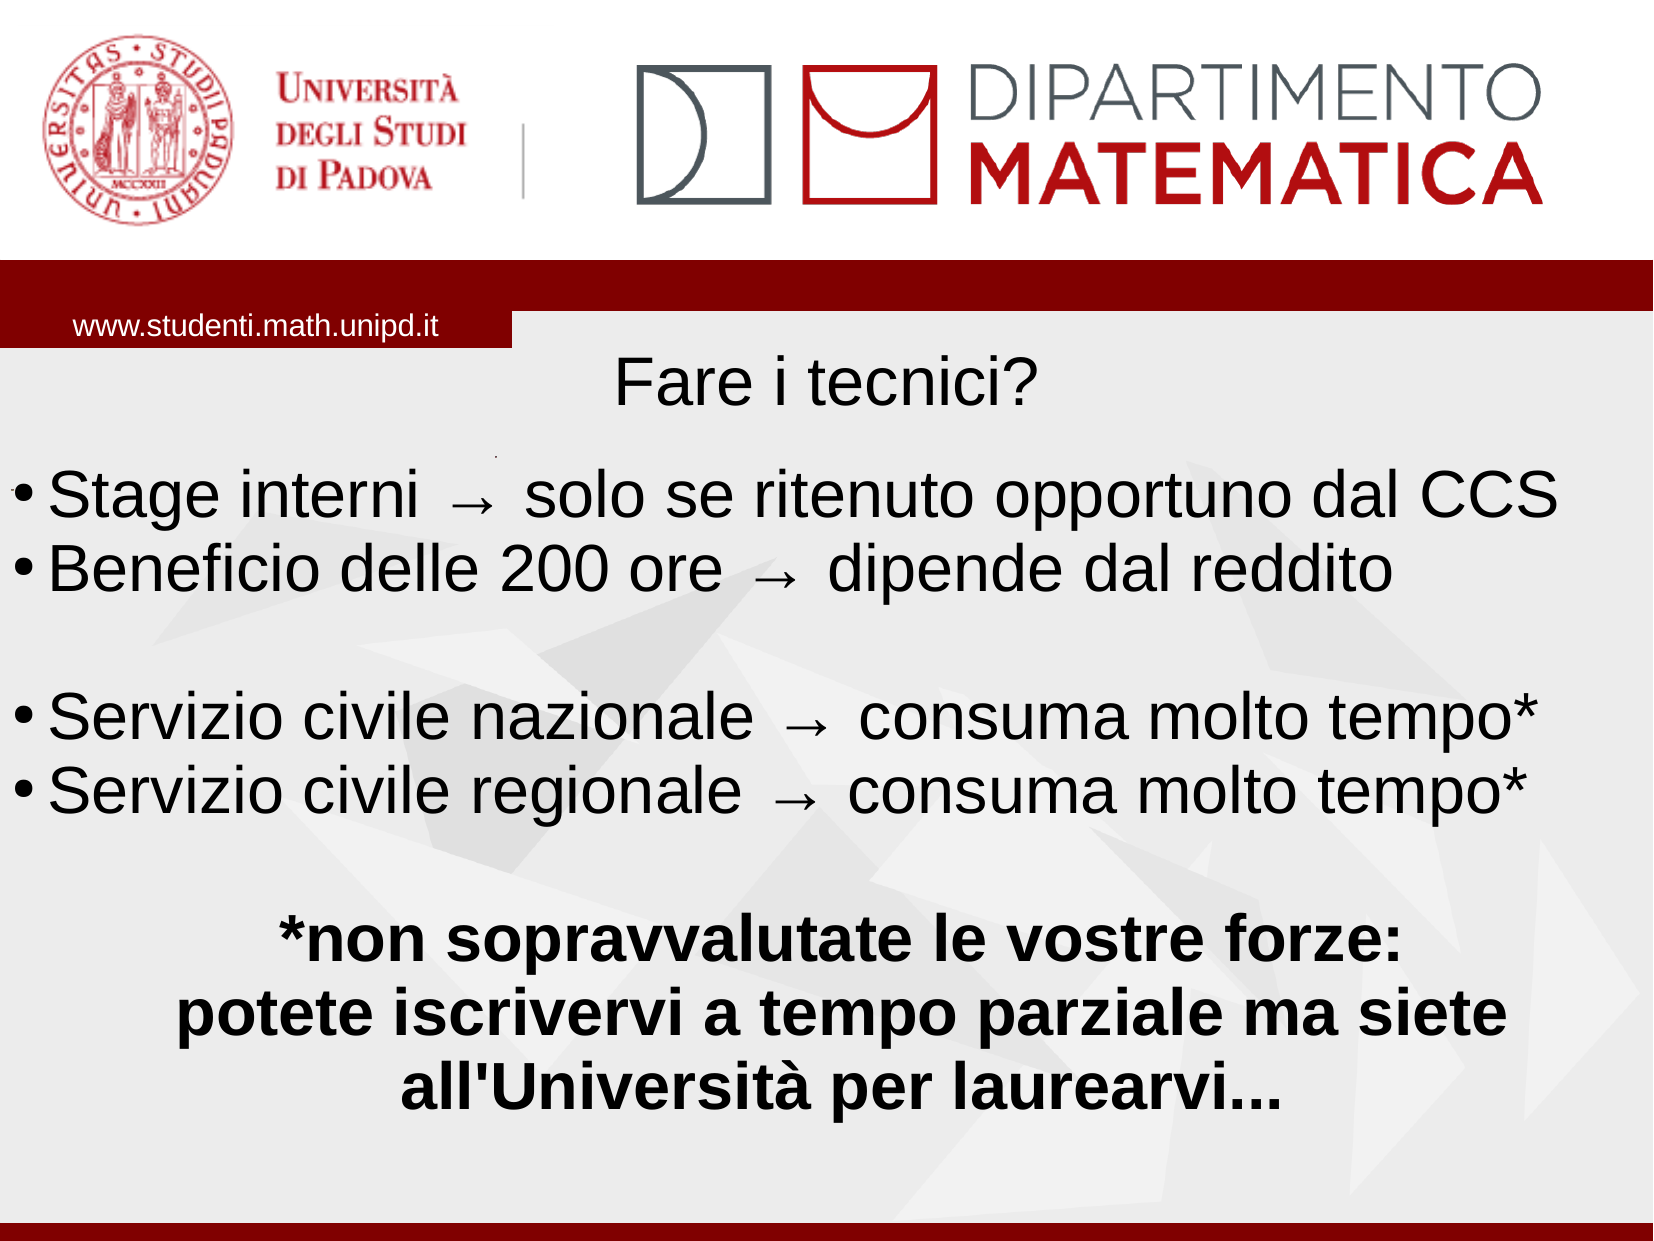

| |
| --- |
www.studenti.math.unipd.it
Stage interni → solo se ritenuto opportuno dal CCS
Beneficio delle 200 ore → dipende dal reddito
Servizio civile nazionale → consuma molto tempo*
Servizio civile regionale → consuma molto tempo*
*non sopravvalutate le vostre forze:
potete iscrivervi a tempo parziale ma siete
all'Università per laurearvi...
# Fare i tecnici?
| |
| --- |